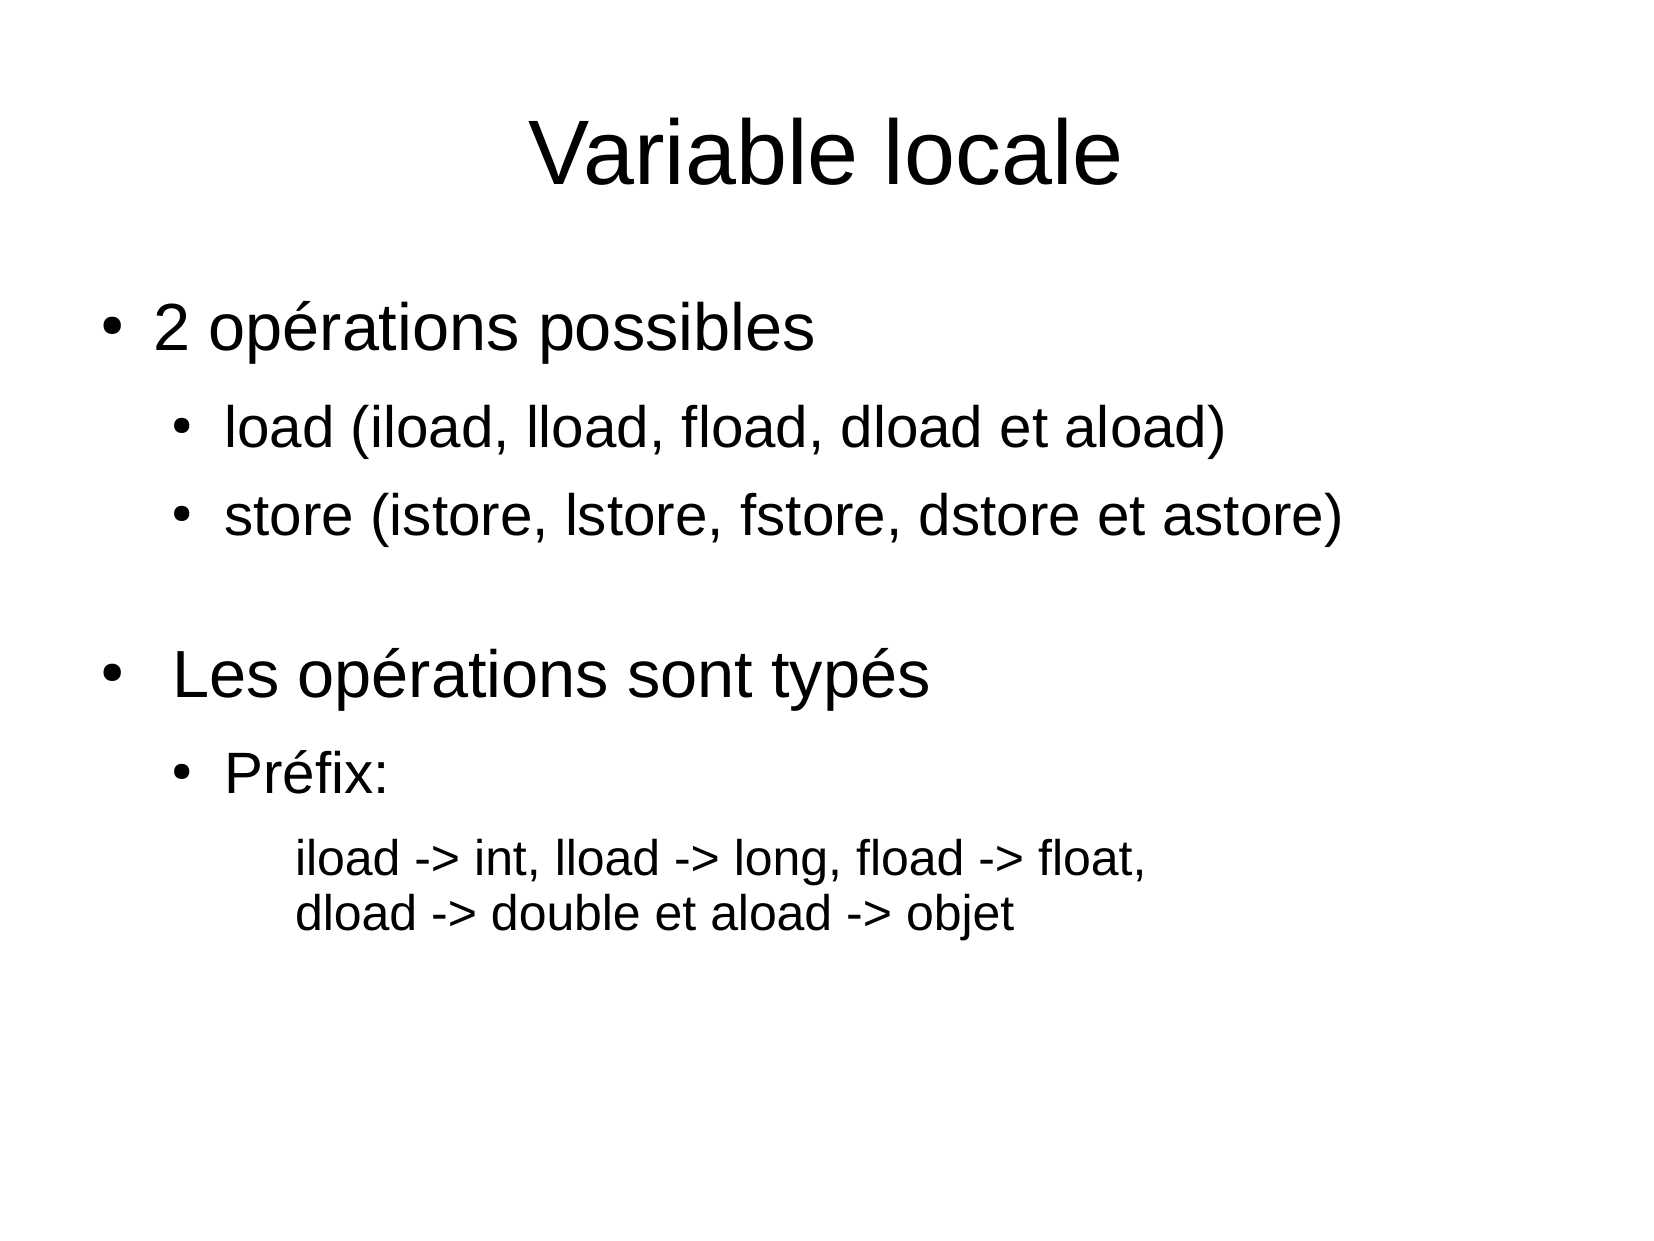

# Variable locale
2 opérations possibles
load (iload, lload, fload, dload et aload)
store (istore, lstore, fstore, dstore et astore)
 Les opérations sont typés
Préfix:
iload -> int, lload -> long, fload -> float,
dload -> double et aload -> objet